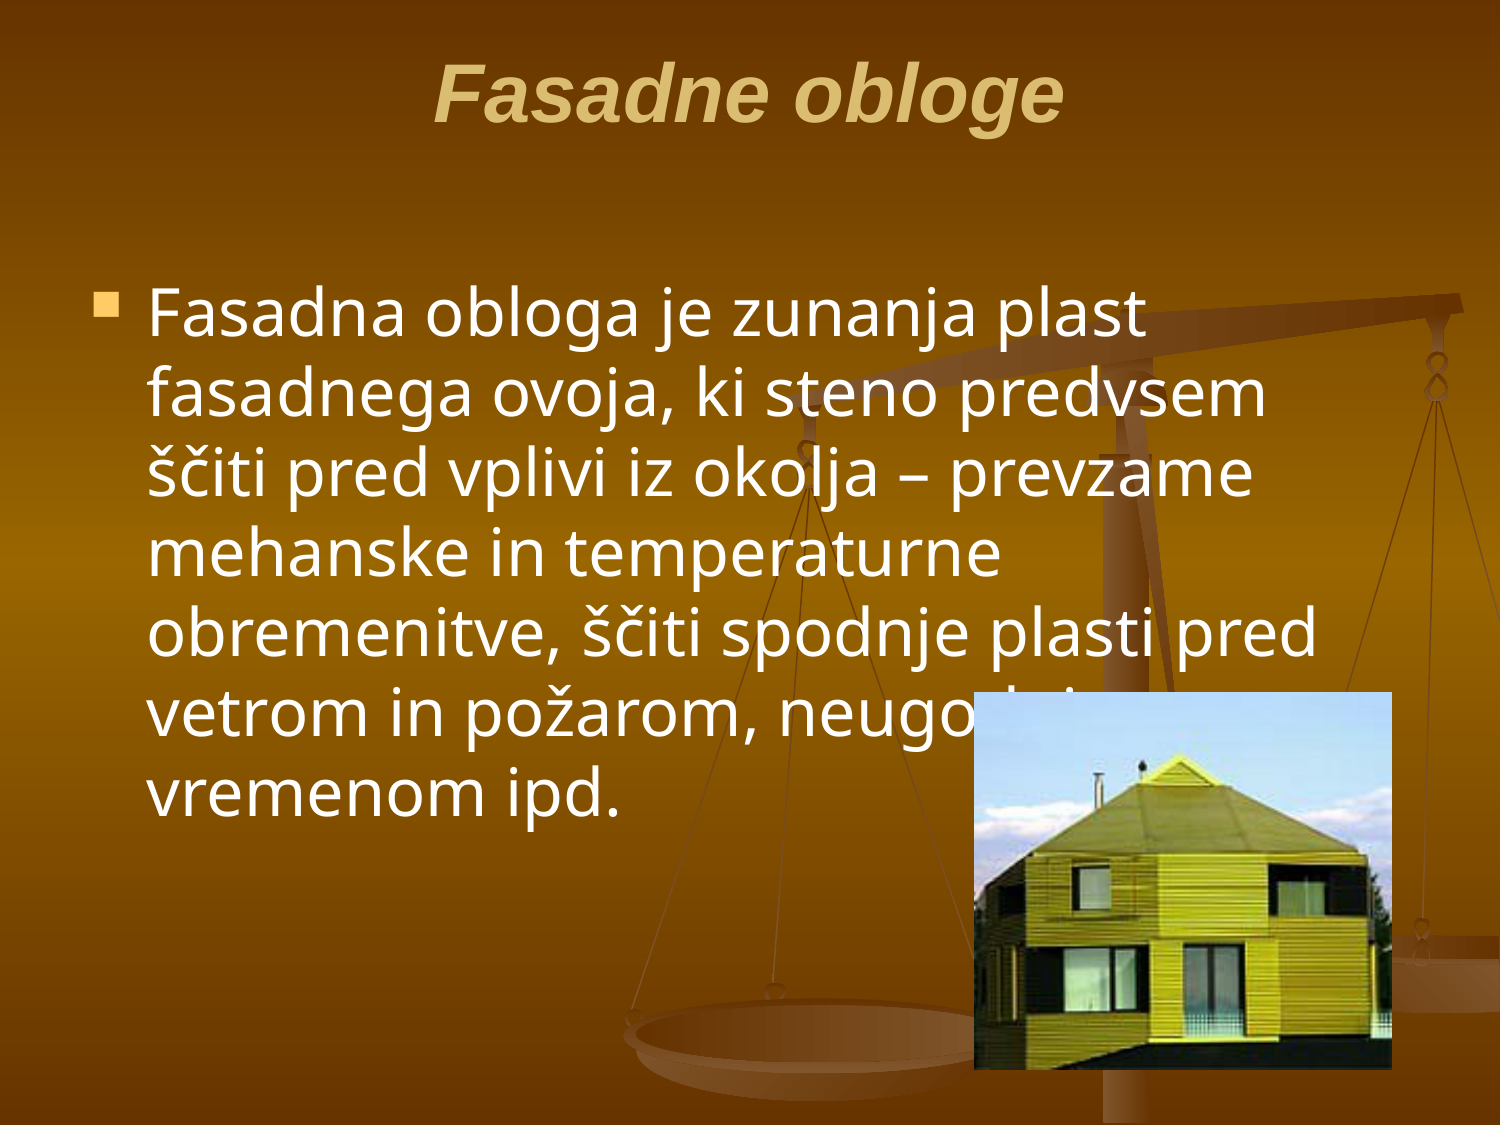

# Fasadne obloge
Fasadna obloga je zunanja plast fasadnega ovoja, ki steno predvsem ščiti pred vplivi iz okolja – prevzame mehanske in temperaturne obremenitve, ščiti spodnje plasti pred vetrom in požarom, neugodnim vremenom ipd.